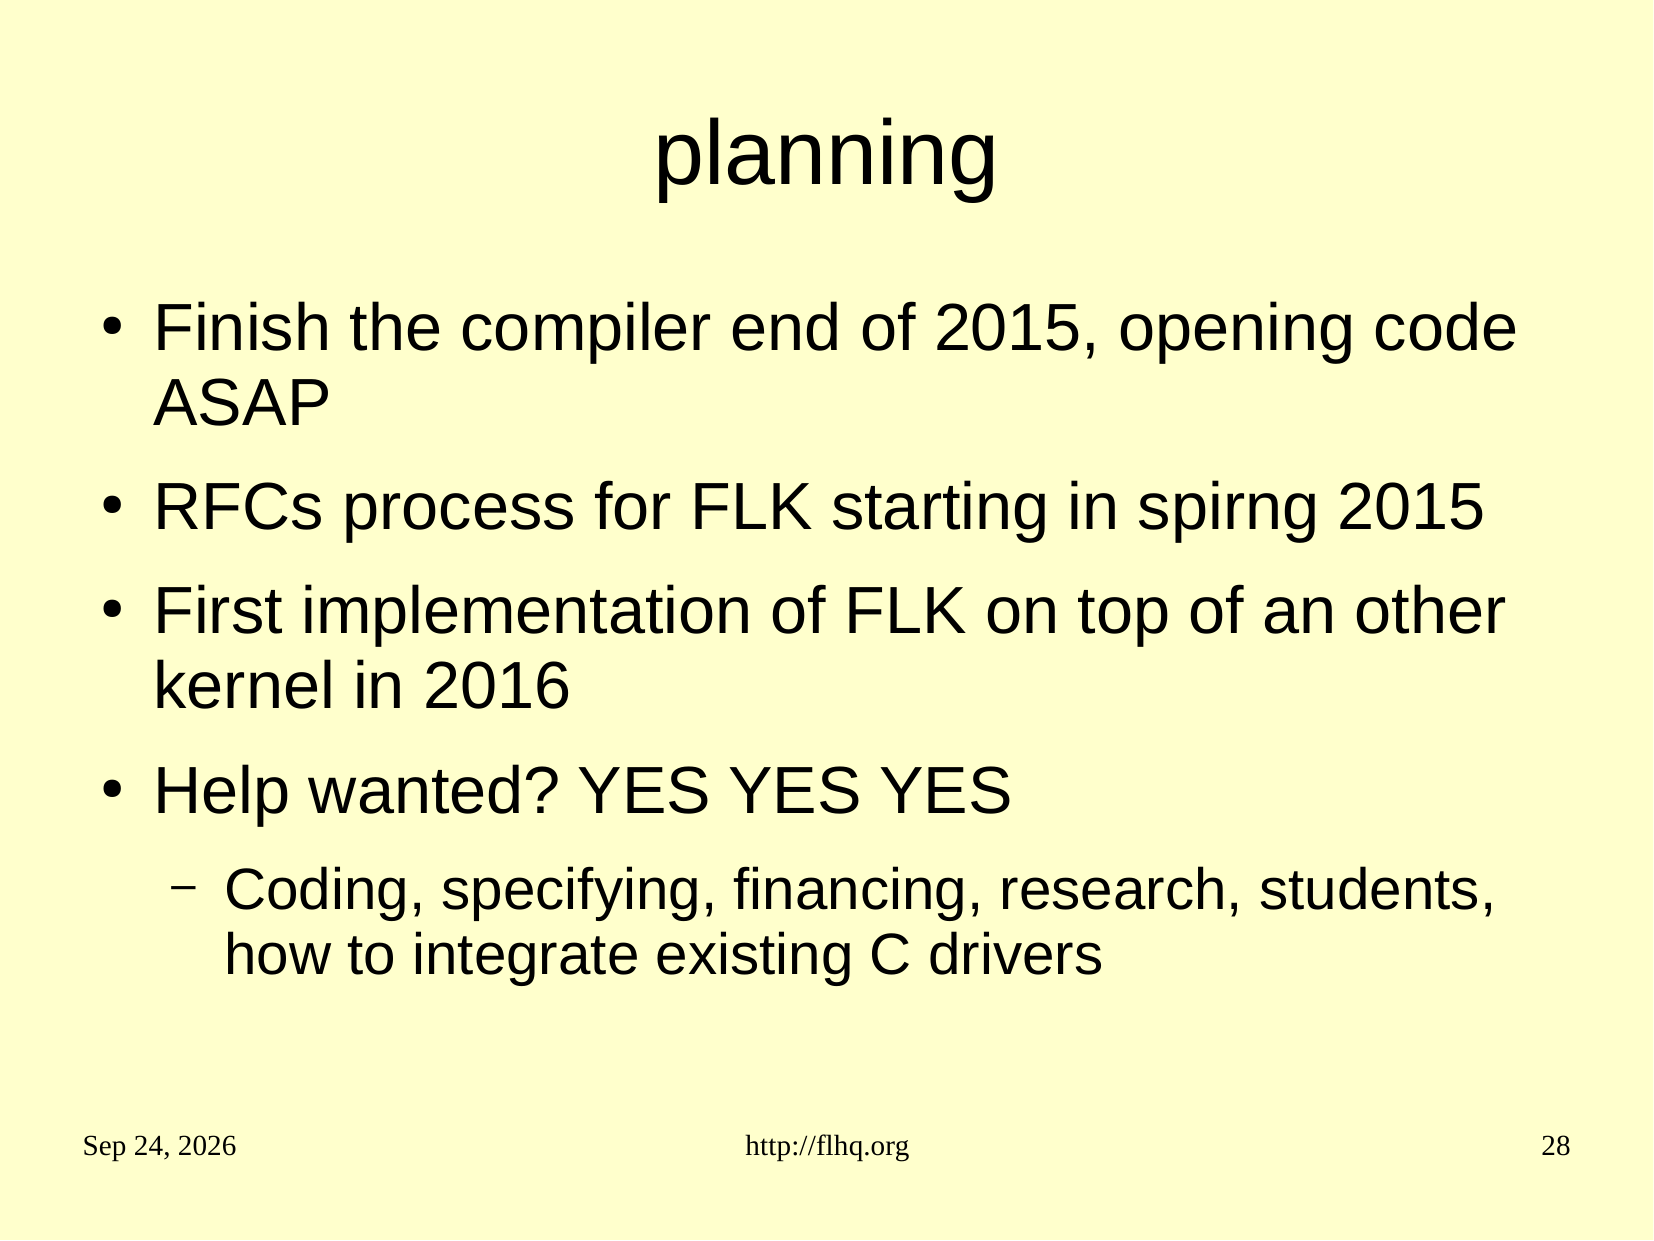

# planning
Finish the compiler end of 2015, opening code ASAP
RFCs process for FLK starting in spirng 2015
First implementation of FLK on top of an other kernel in 2016
Help wanted? YES YES YES
Coding, specifying, financing, research, students, how to integrate existing C drivers
http://flhq.org
28